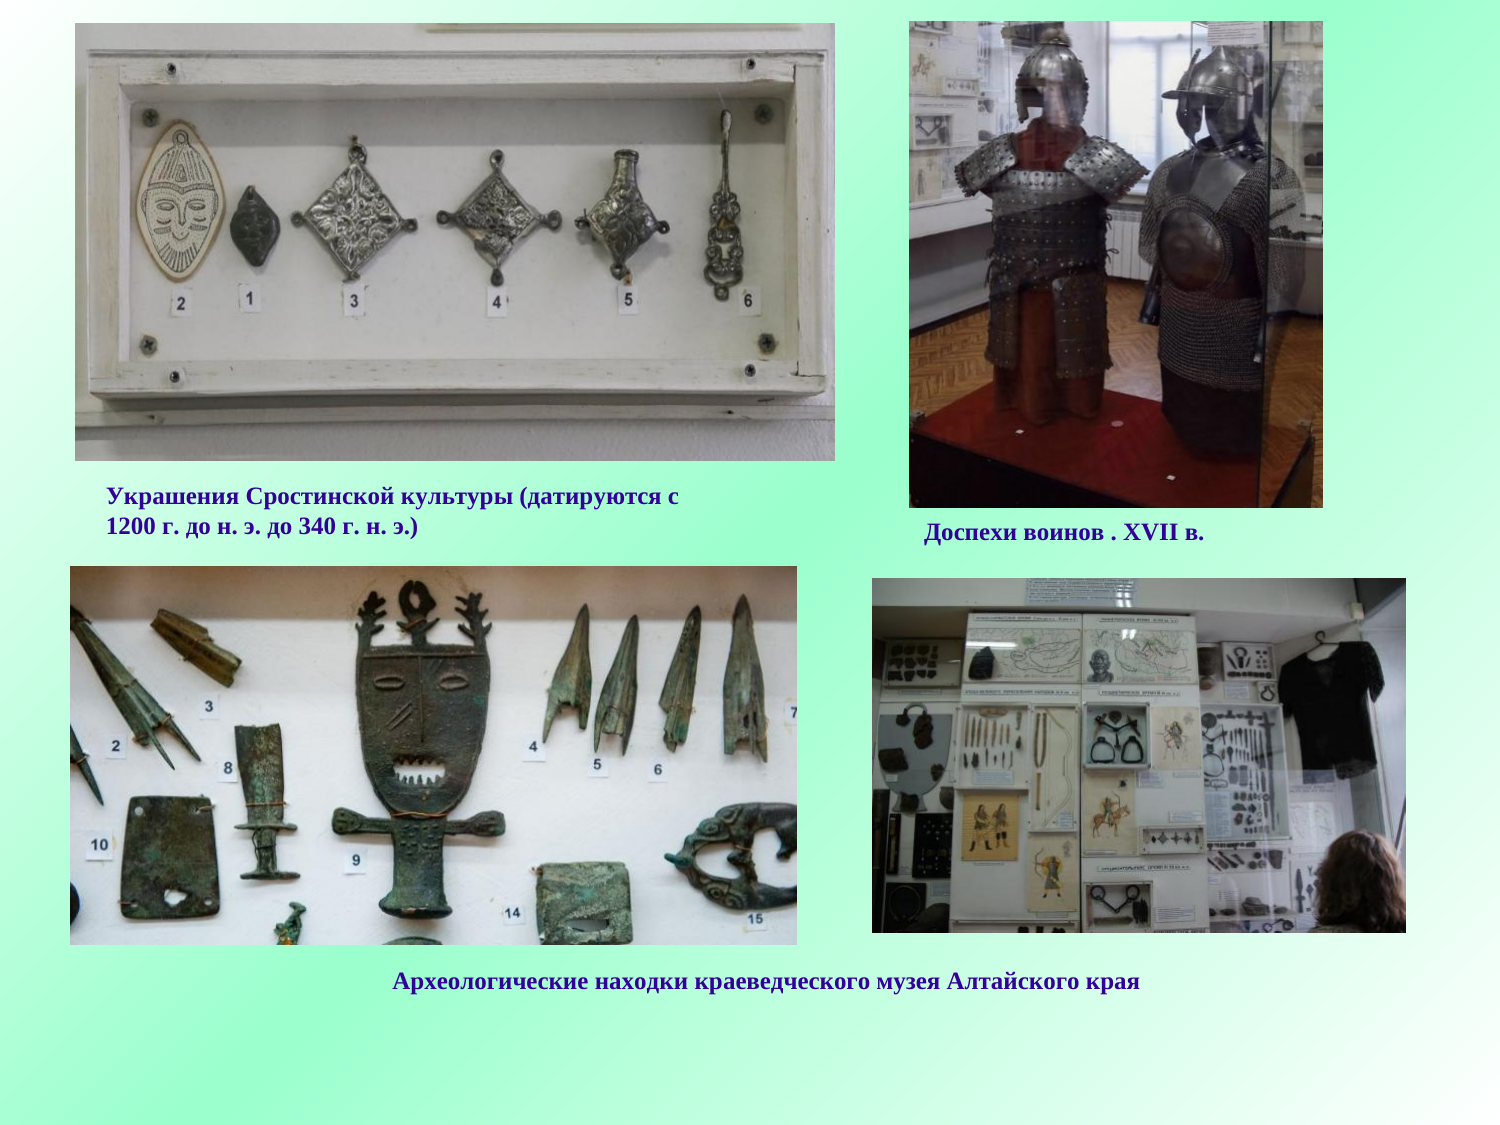

#
Украшения Сростинской культуры (датируются с 1200 г. до н. э. до 340 г. н. э.)
Доспехи воинов . XVII в.
Археологические находки краеведческого музея Алтайского края